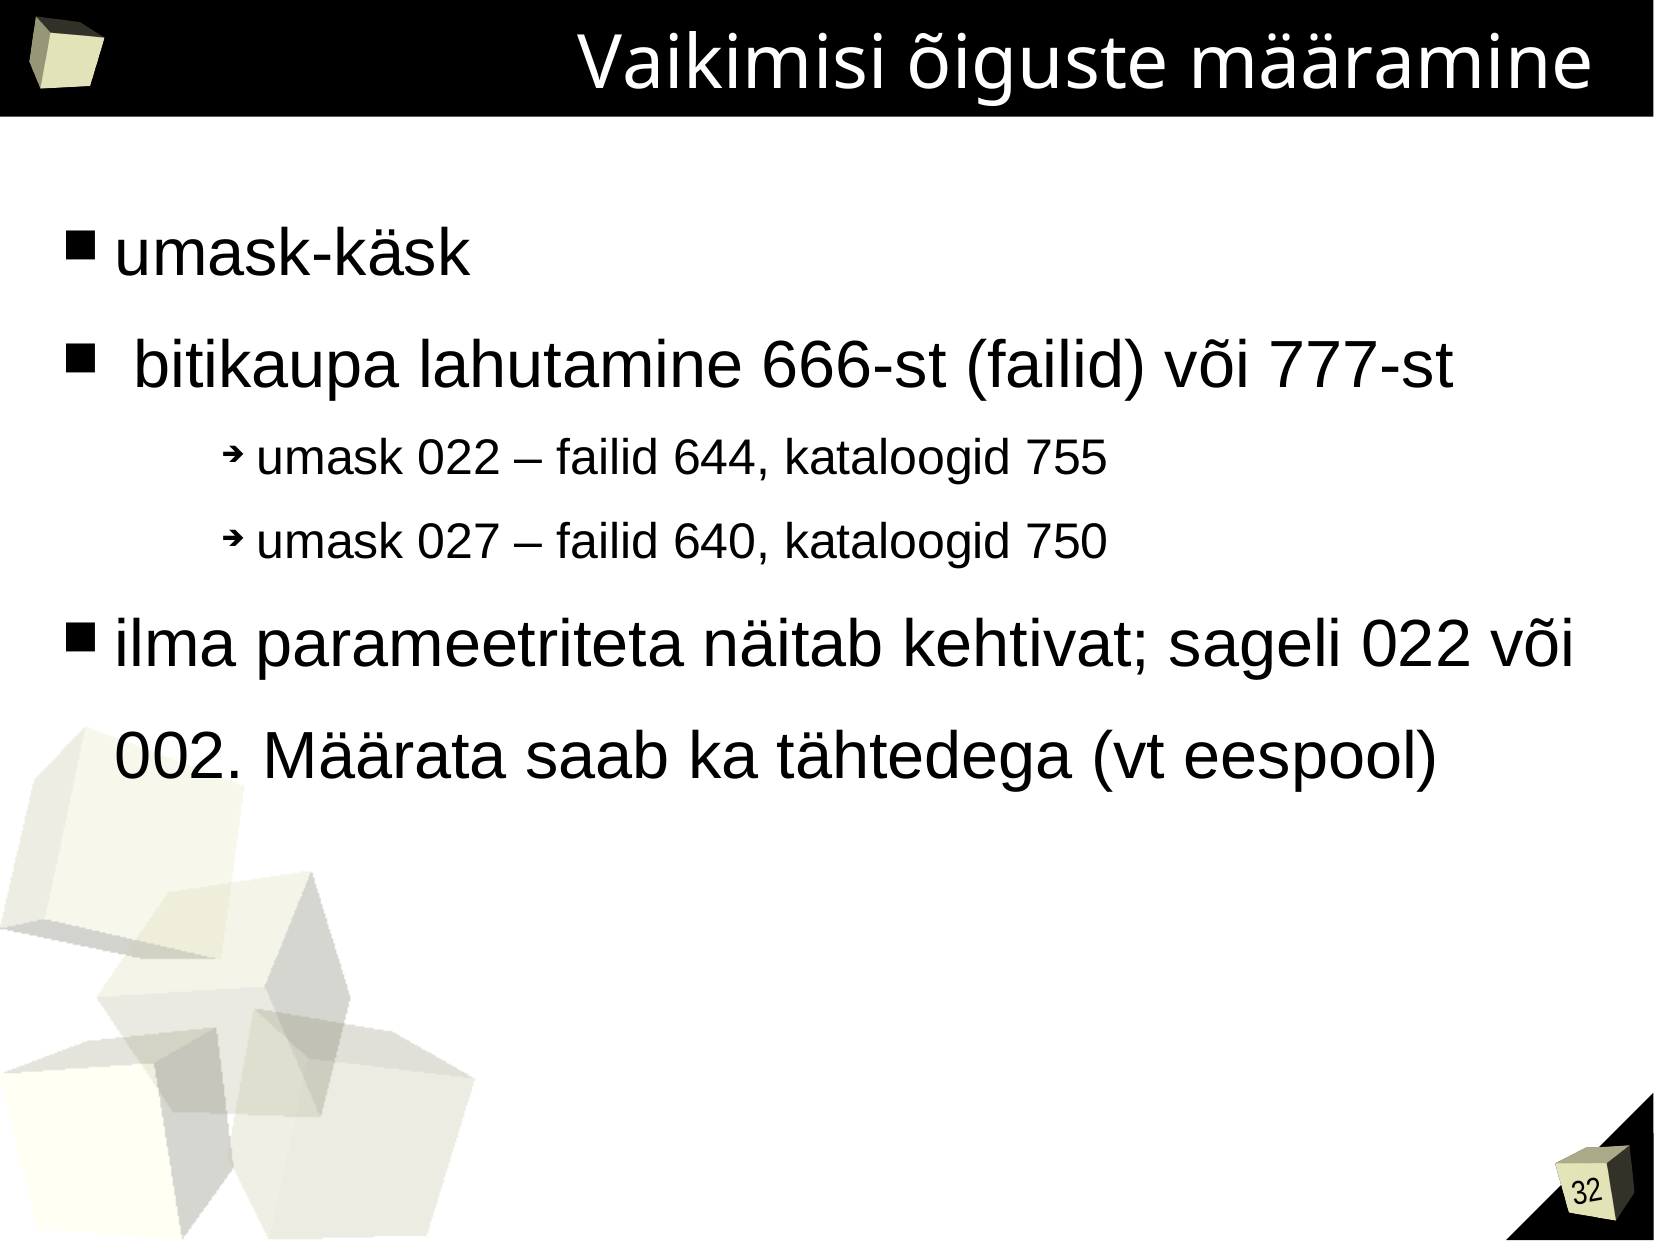

# Vaikimisi õiguste määramine
umask-käsk
 bitikaupa lahutamine 666-st (failid) või 777-st
umask 022 – failid 644, kataloogid 755
umask 027 – failid 640, kataloogid 750
ilma parameetriteta näitab kehtivat; sageli 022 või 002. Määrata saab ka tähtedega (vt eespool)